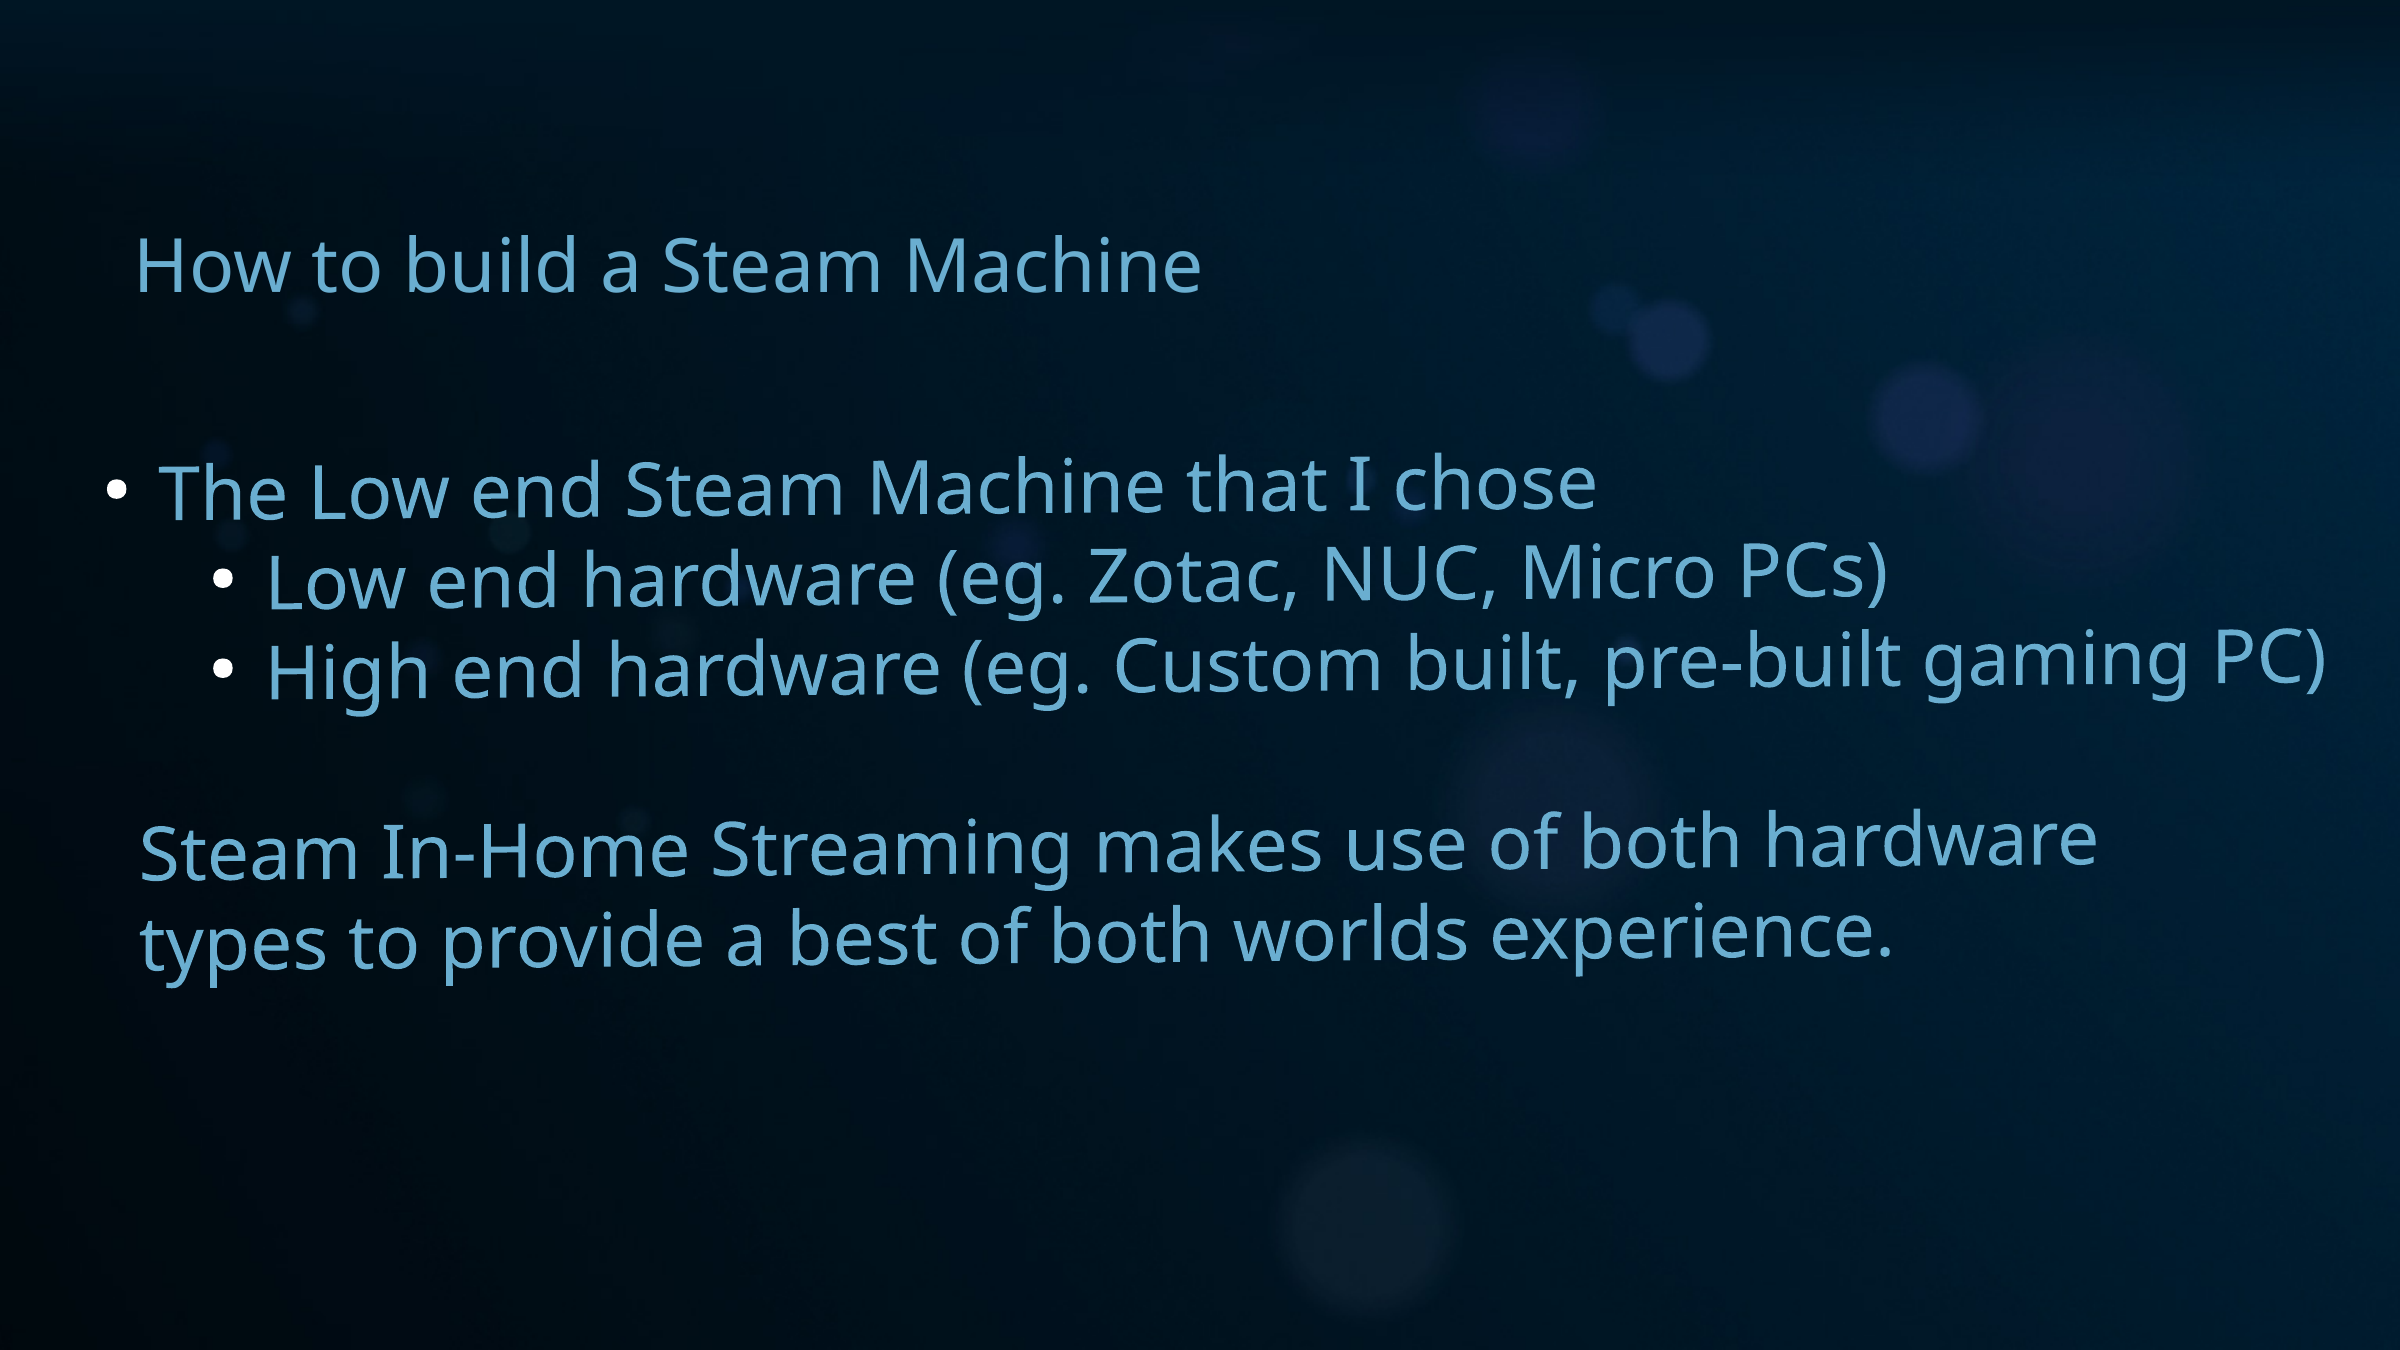

How to build a Steam Machine
 The Low end Steam Machine that I chose
 Low end hardware (eg. Zotac, NUC, Micro PCs)
 High end hardware (eg. Custom built, pre-built gaming PC)
Steam In-Home Streaming makes use of both hardware
types to provide a best of both worlds experience.